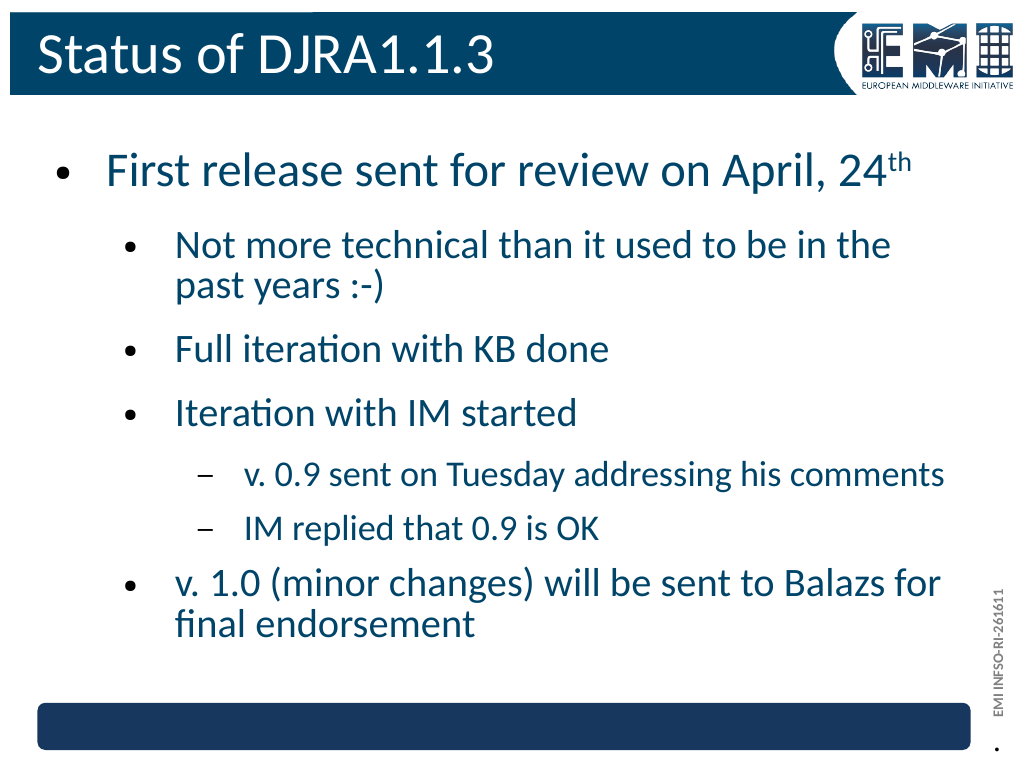

# Status of DJRA1.1.3
First release sent for review on April, 24th
Not more technical than it used to be in the past years :-)
Full iteration with KB done
Iteration with IM started
v. 0.9 sent on Tuesday addressing his comments
IM replied that 0.9 is OK
v. 1.0 (minor changes) will be sent to Balazs for final endorsement